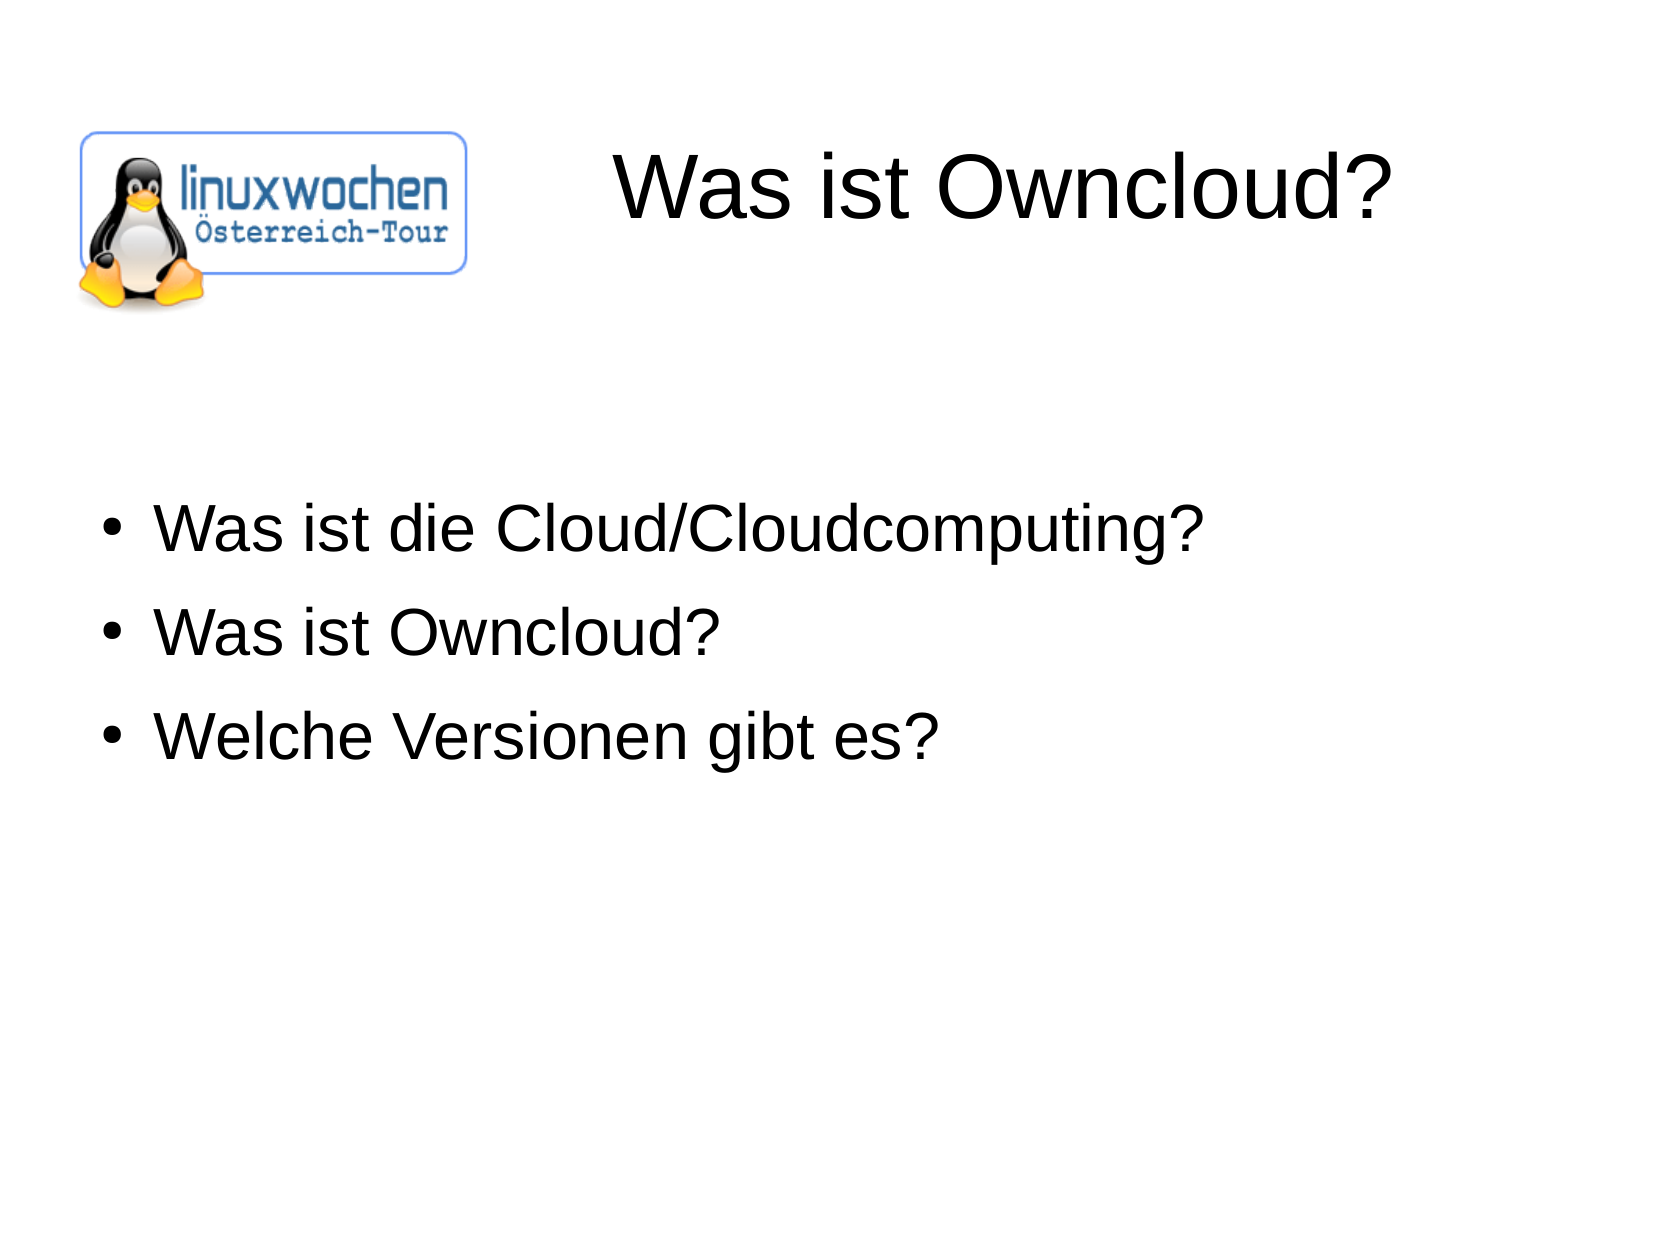

# Was ist Owncloud?
Was ist die Cloud/Cloudcomputing?
Was ist Owncloud?
Welche Versionen gibt es?